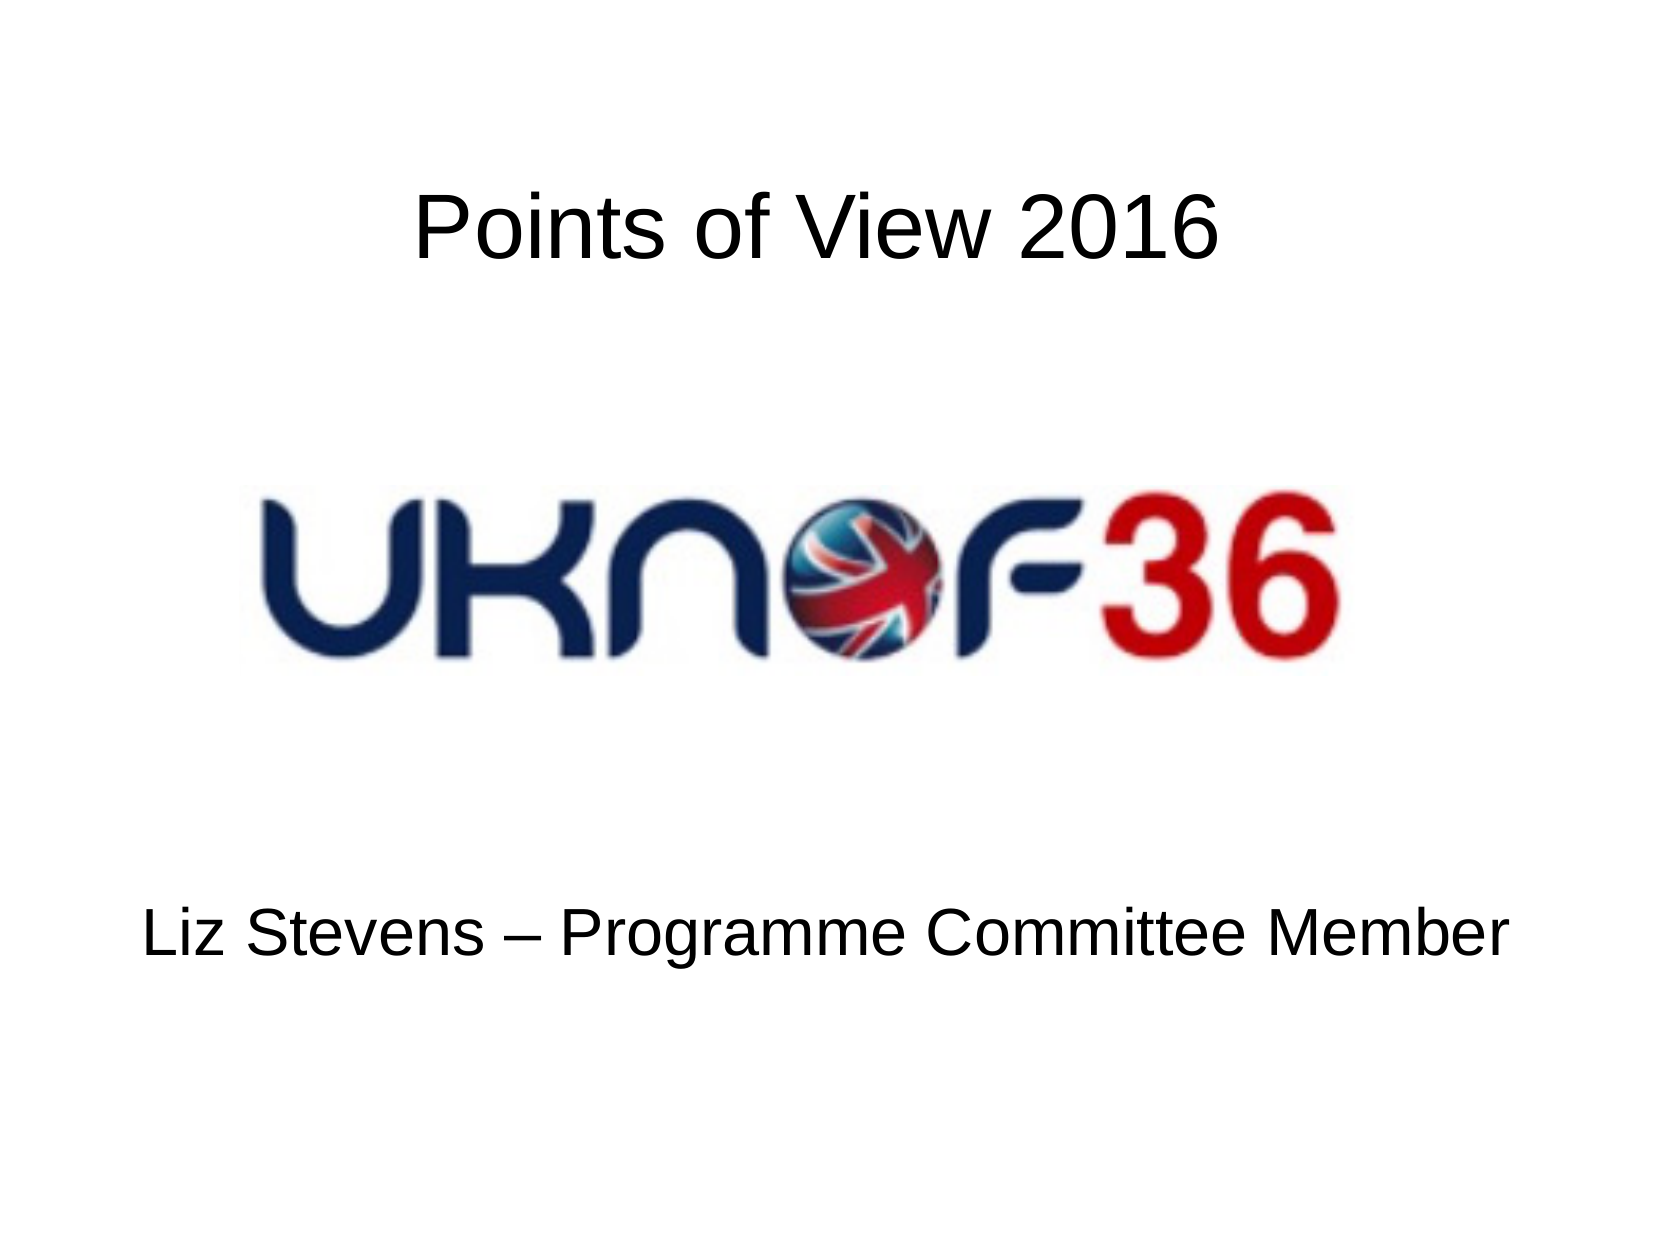

# Points of View 2016
Liz Stevens – Programme Committee Member